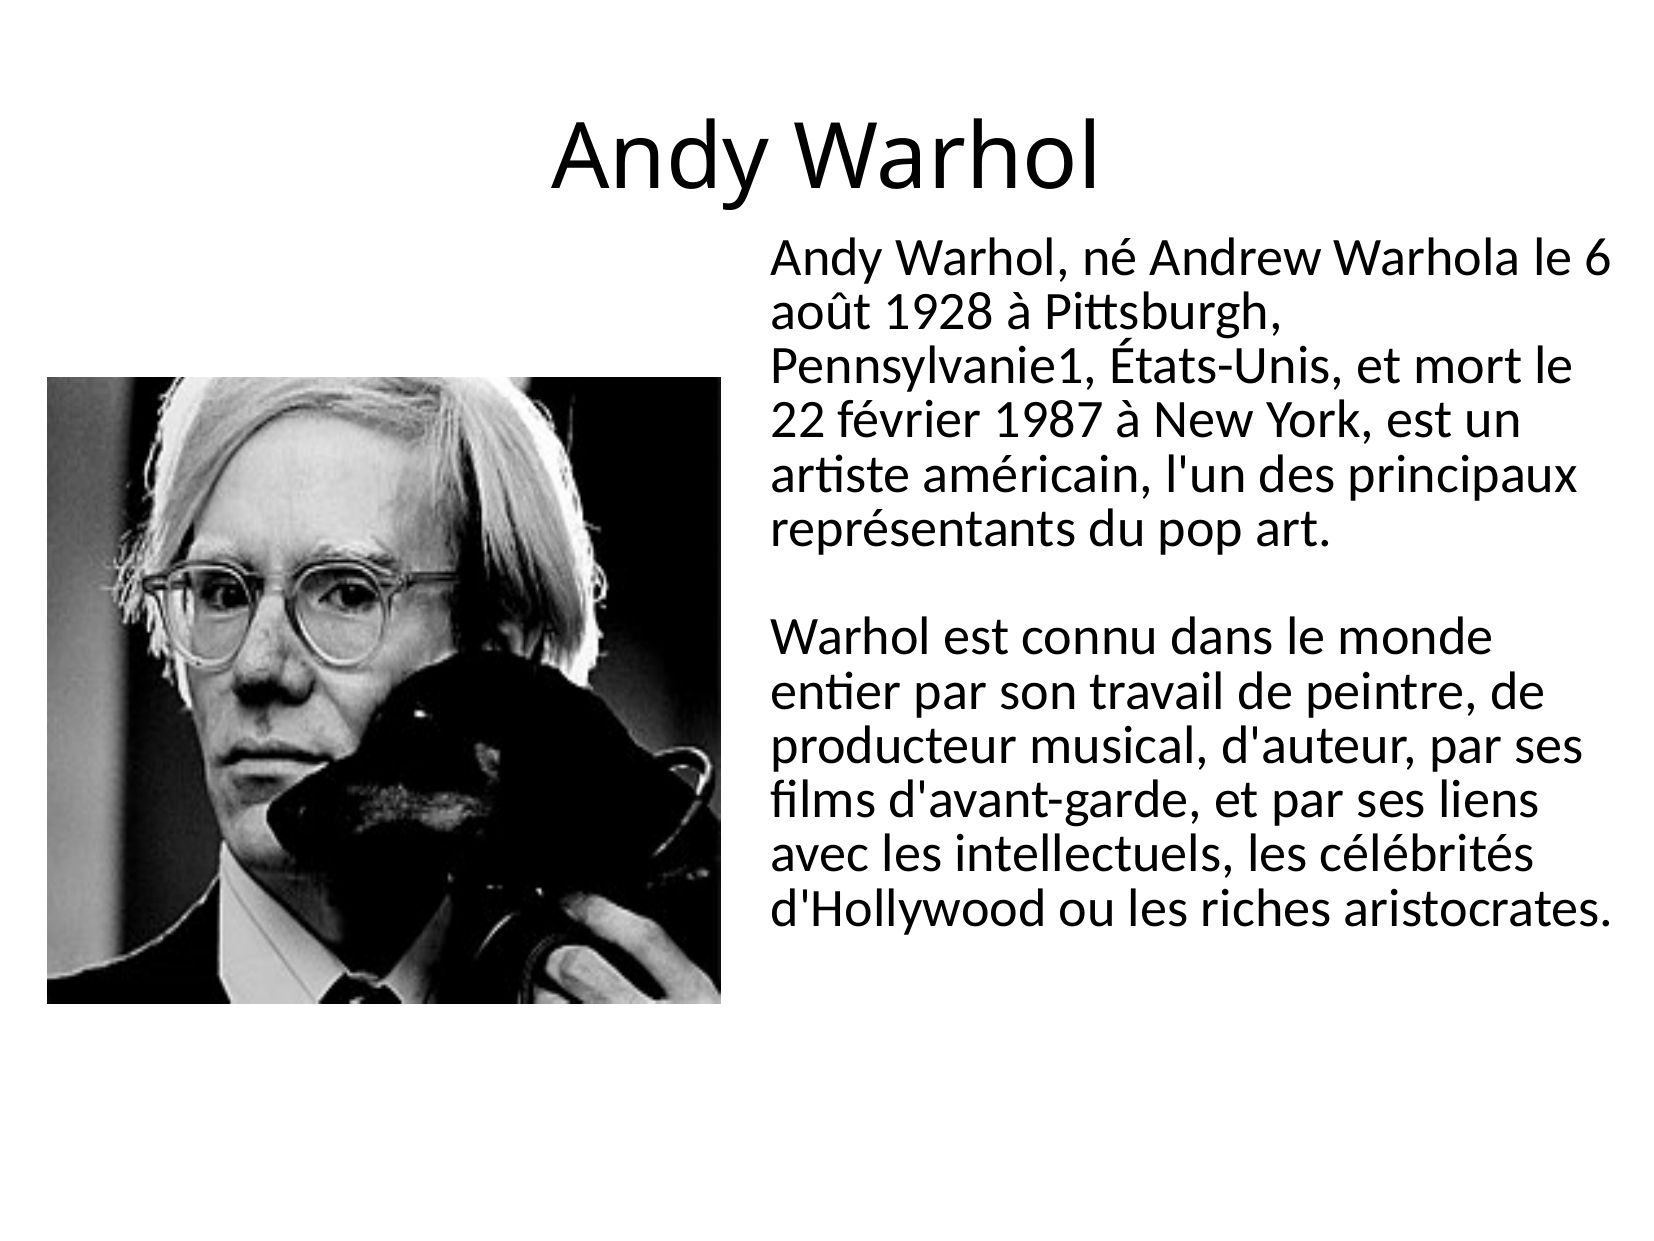

# Andy Warhol
Andy Warhol, né Andrew Warhola le 6 août 1928 à Pittsburgh, Pennsylvanie1, États-Unis, et mort le 22 février 1987 à New York, est un artiste américain, l'un des principaux représentants du pop art.
Warhol est connu dans le monde entier par son travail de peintre, de producteur musical, d'auteur, par ses films d'avant-garde, et par ses liens avec les intellectuels, les célébrités d'Hollywood ou les riches aristocrates.